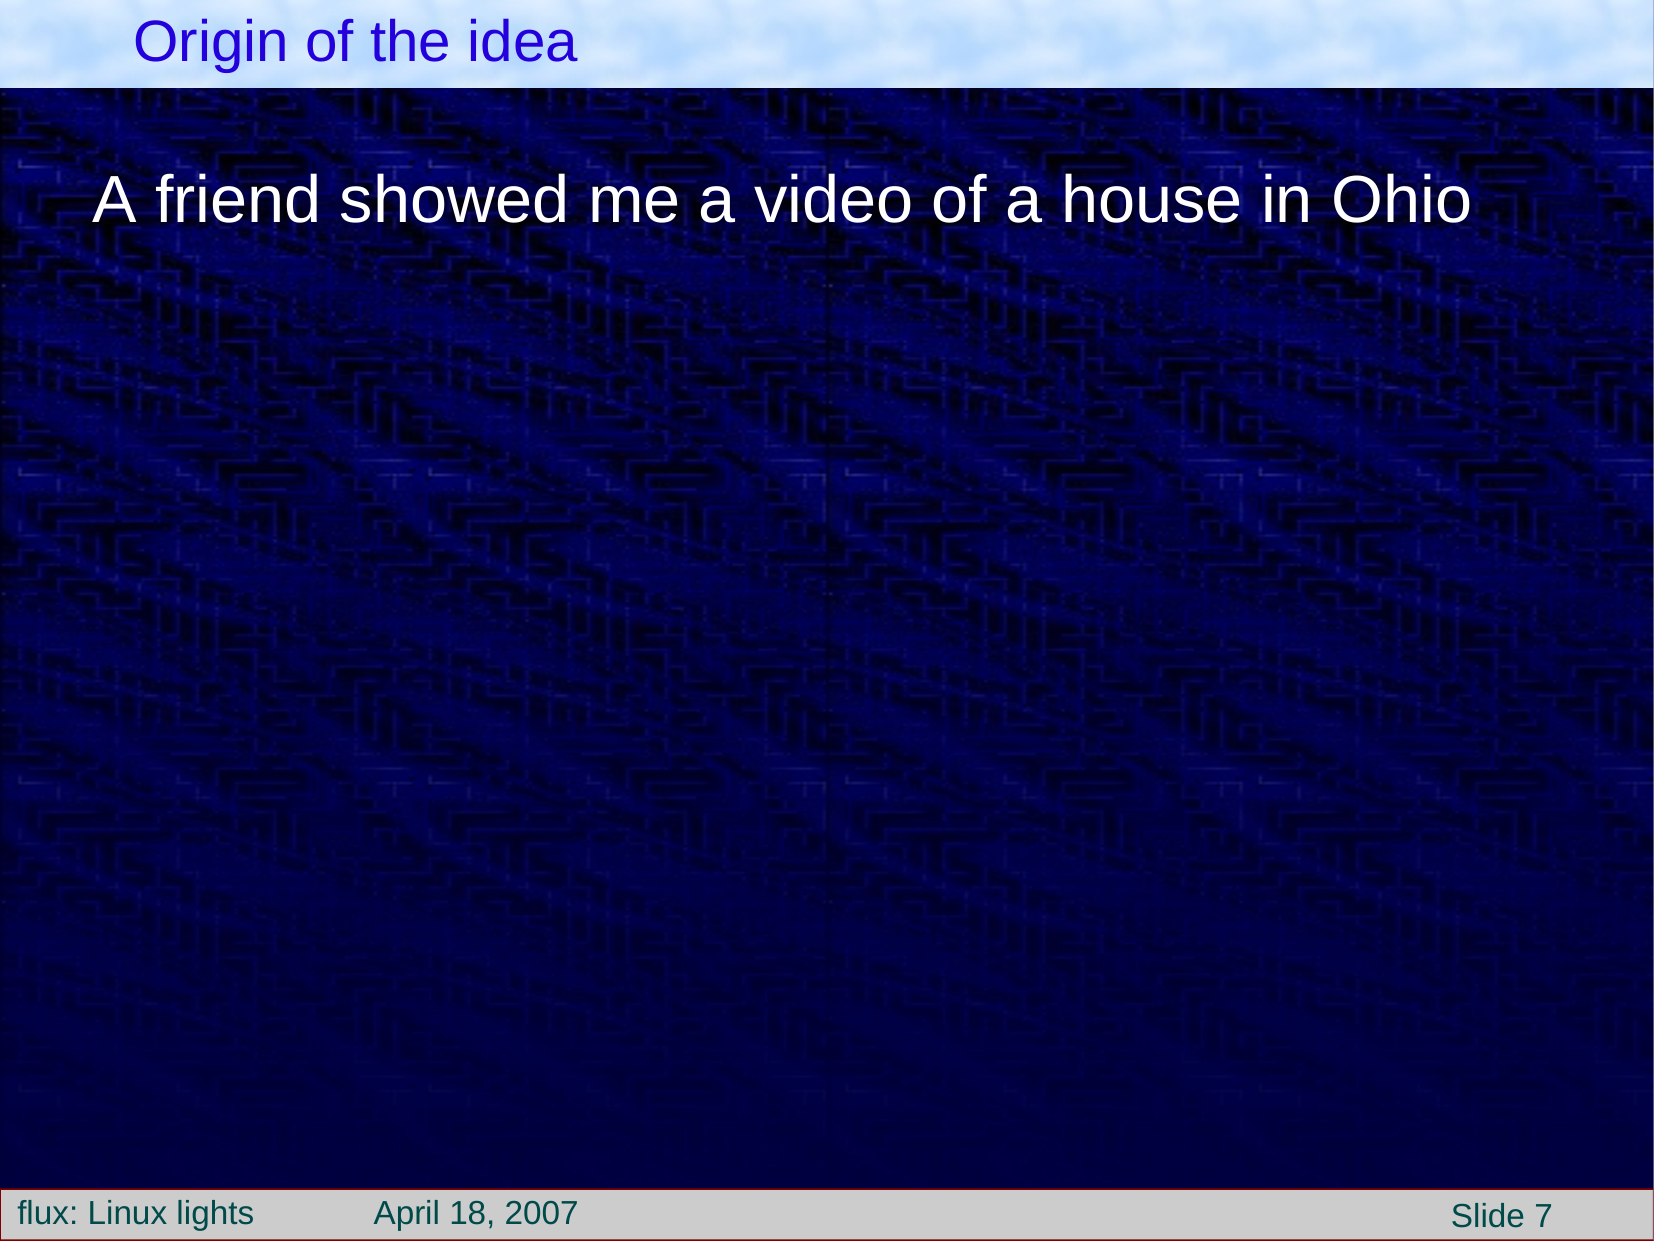

Origin of the idea
# A friend showed me a video of a house in Ohio
flux: Linux lights	April 18, 2007
Slide